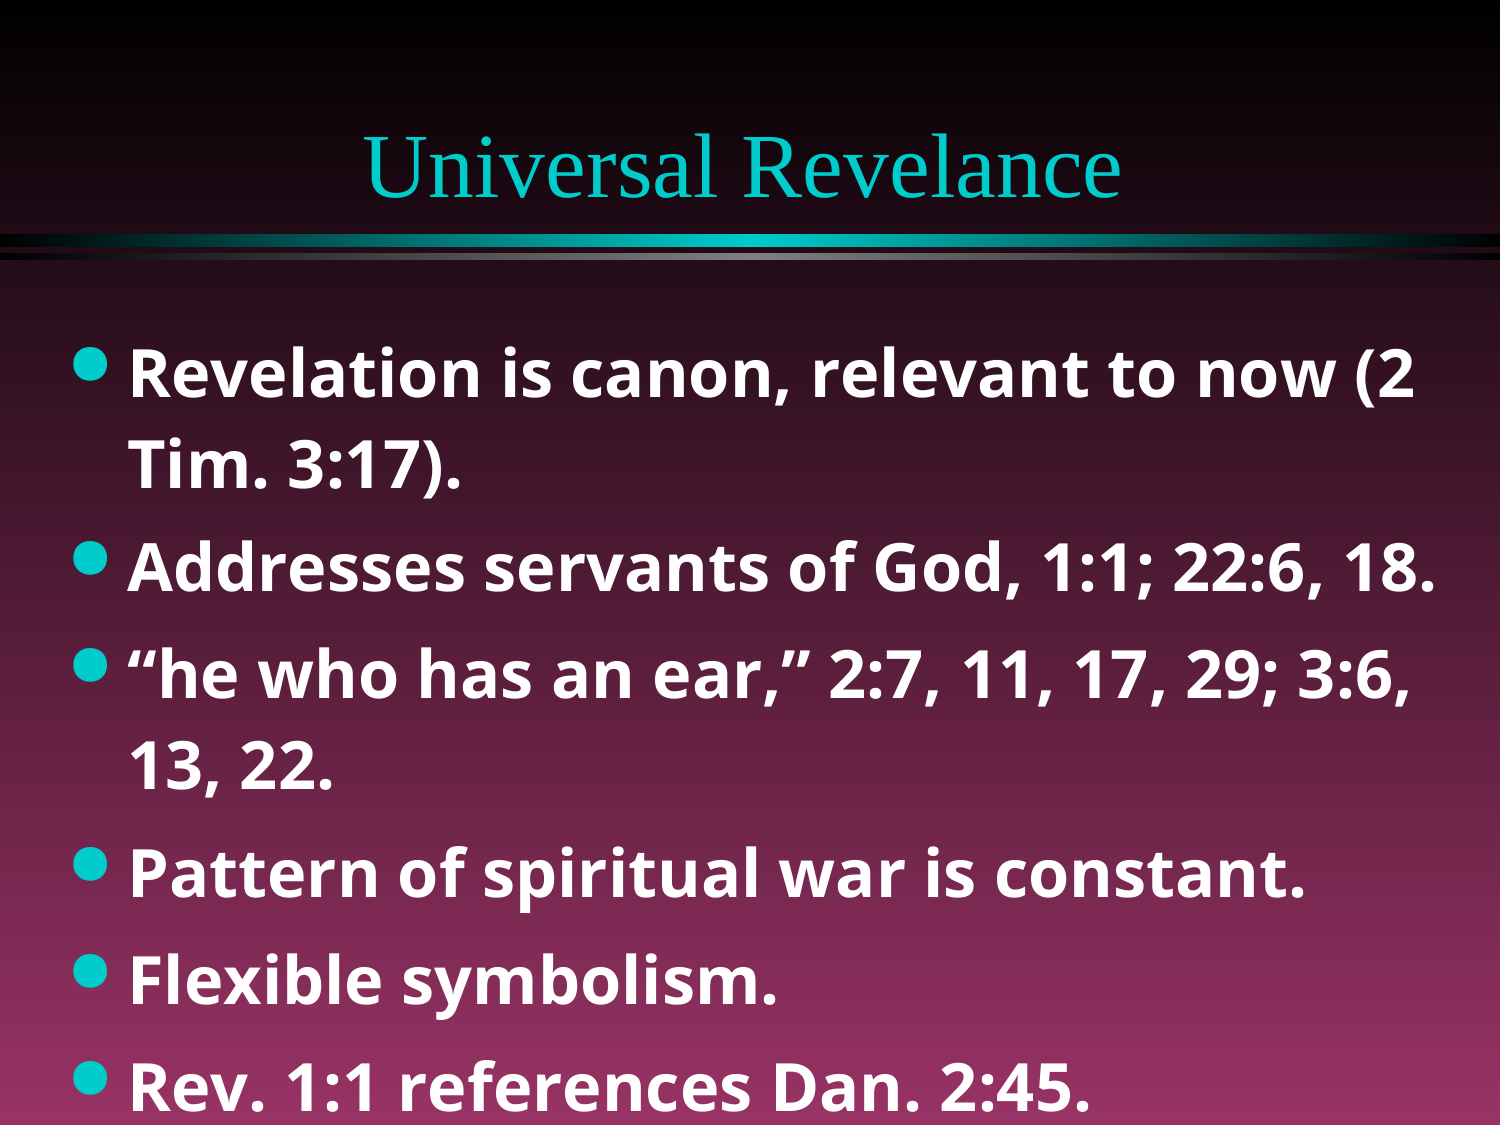

# Universal Revelance
Revelation is canon, relevant to now (2 Tim. 3:17).
Addresses servants of God, 1:1; 22:6, 18.
“he who has an ear,” 2:7, 11, 17, 29; 3:6, 13, 22.
Pattern of spiritual war is constant.
Flexible symbolism.
Rev. 1:1 references Dan. 2:45.